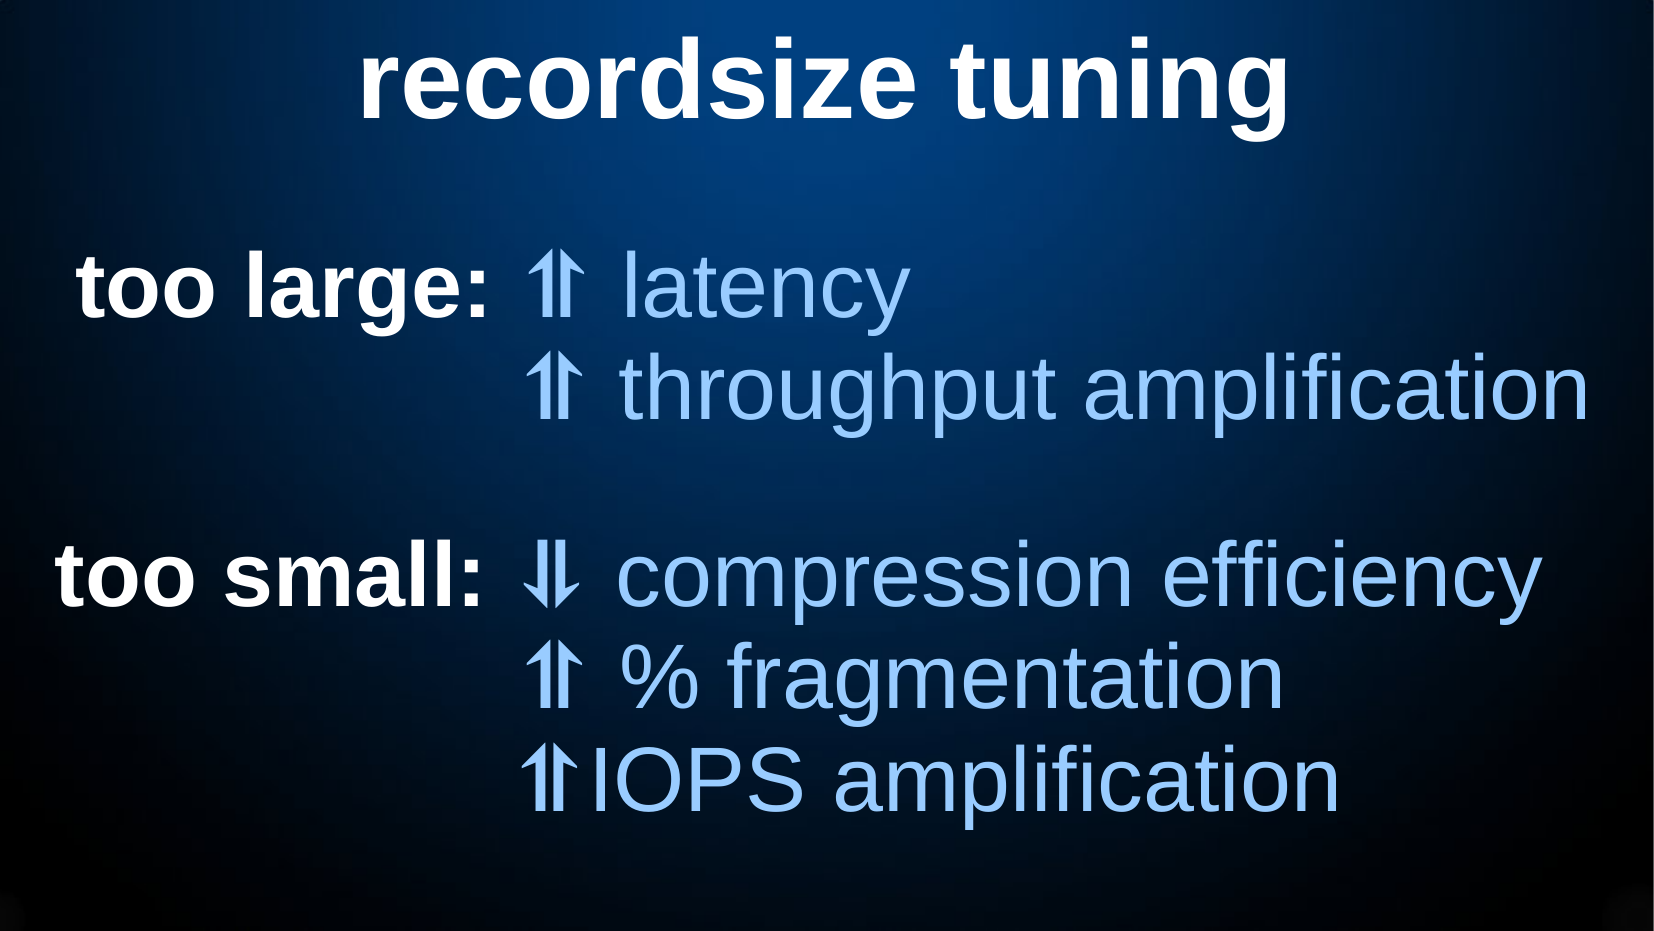

# recordsize tuning
too large: ⥣ latency
 ⥣ throughput amplification
too small: ⥥ compression efficiency
 ⥣ % fragmentation
 ⥣IOPS amplification